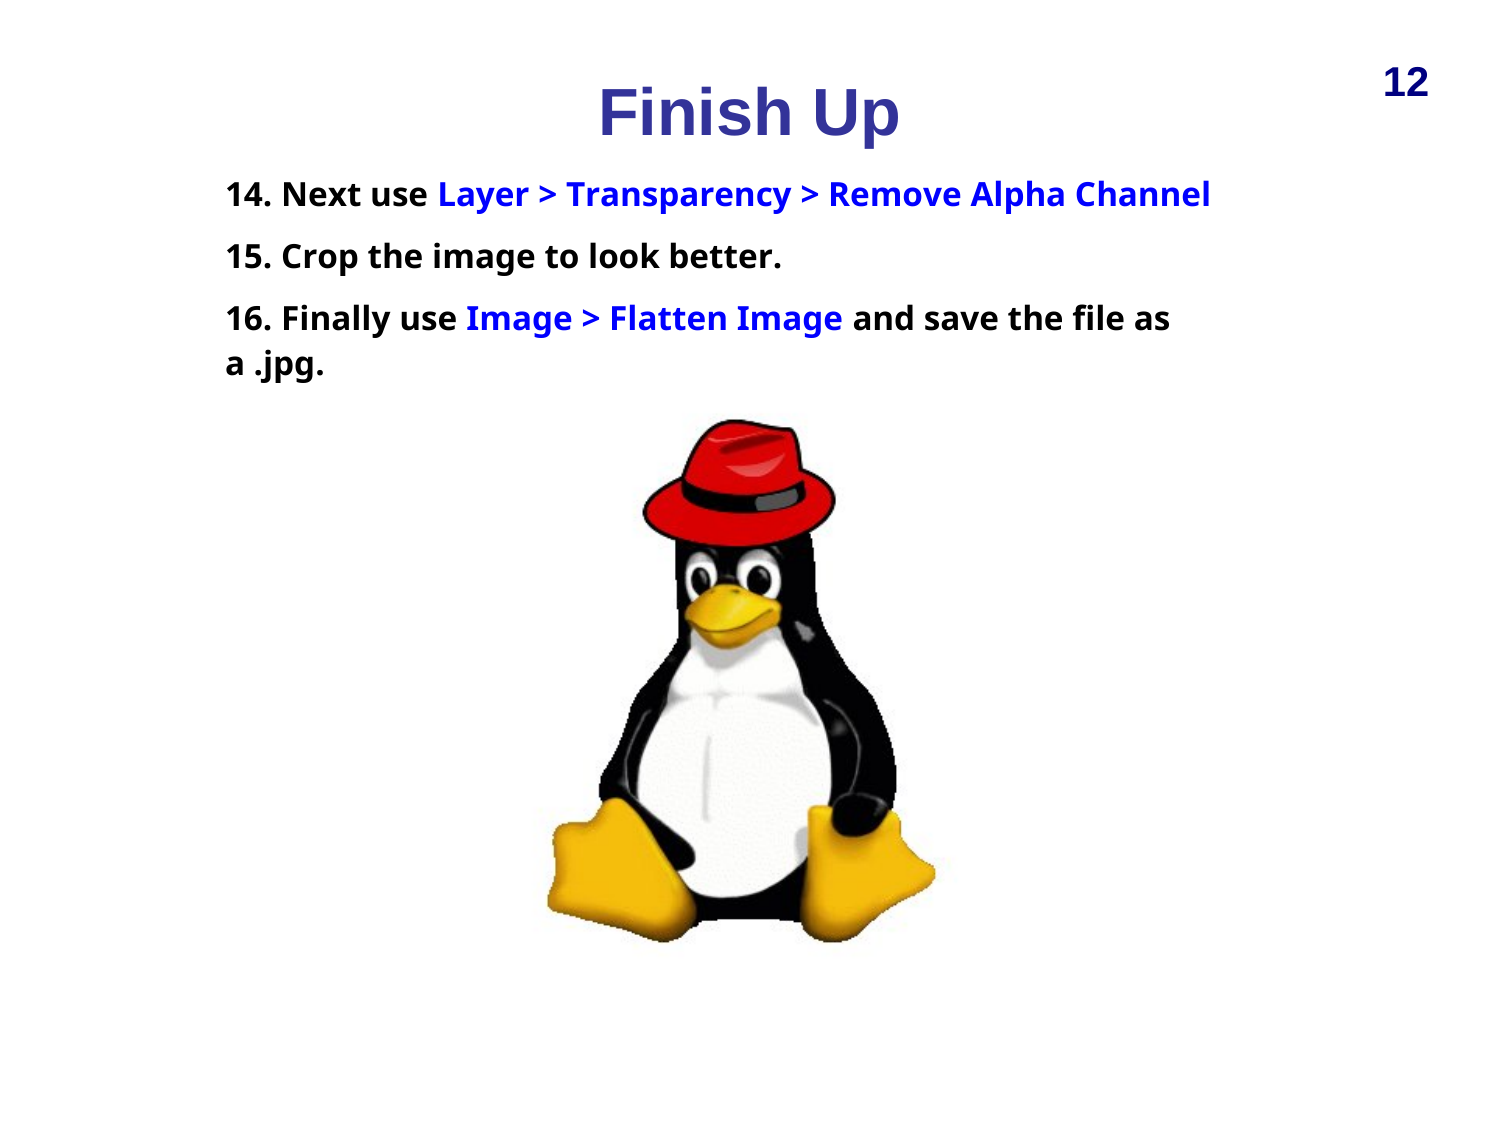

12
# Finish Up
14. Next use Layer > Transparency > Remove Alpha Channel
15. Crop the image to look better.
16. Finally use Image > Flatten Image and save the file as a .jpg.